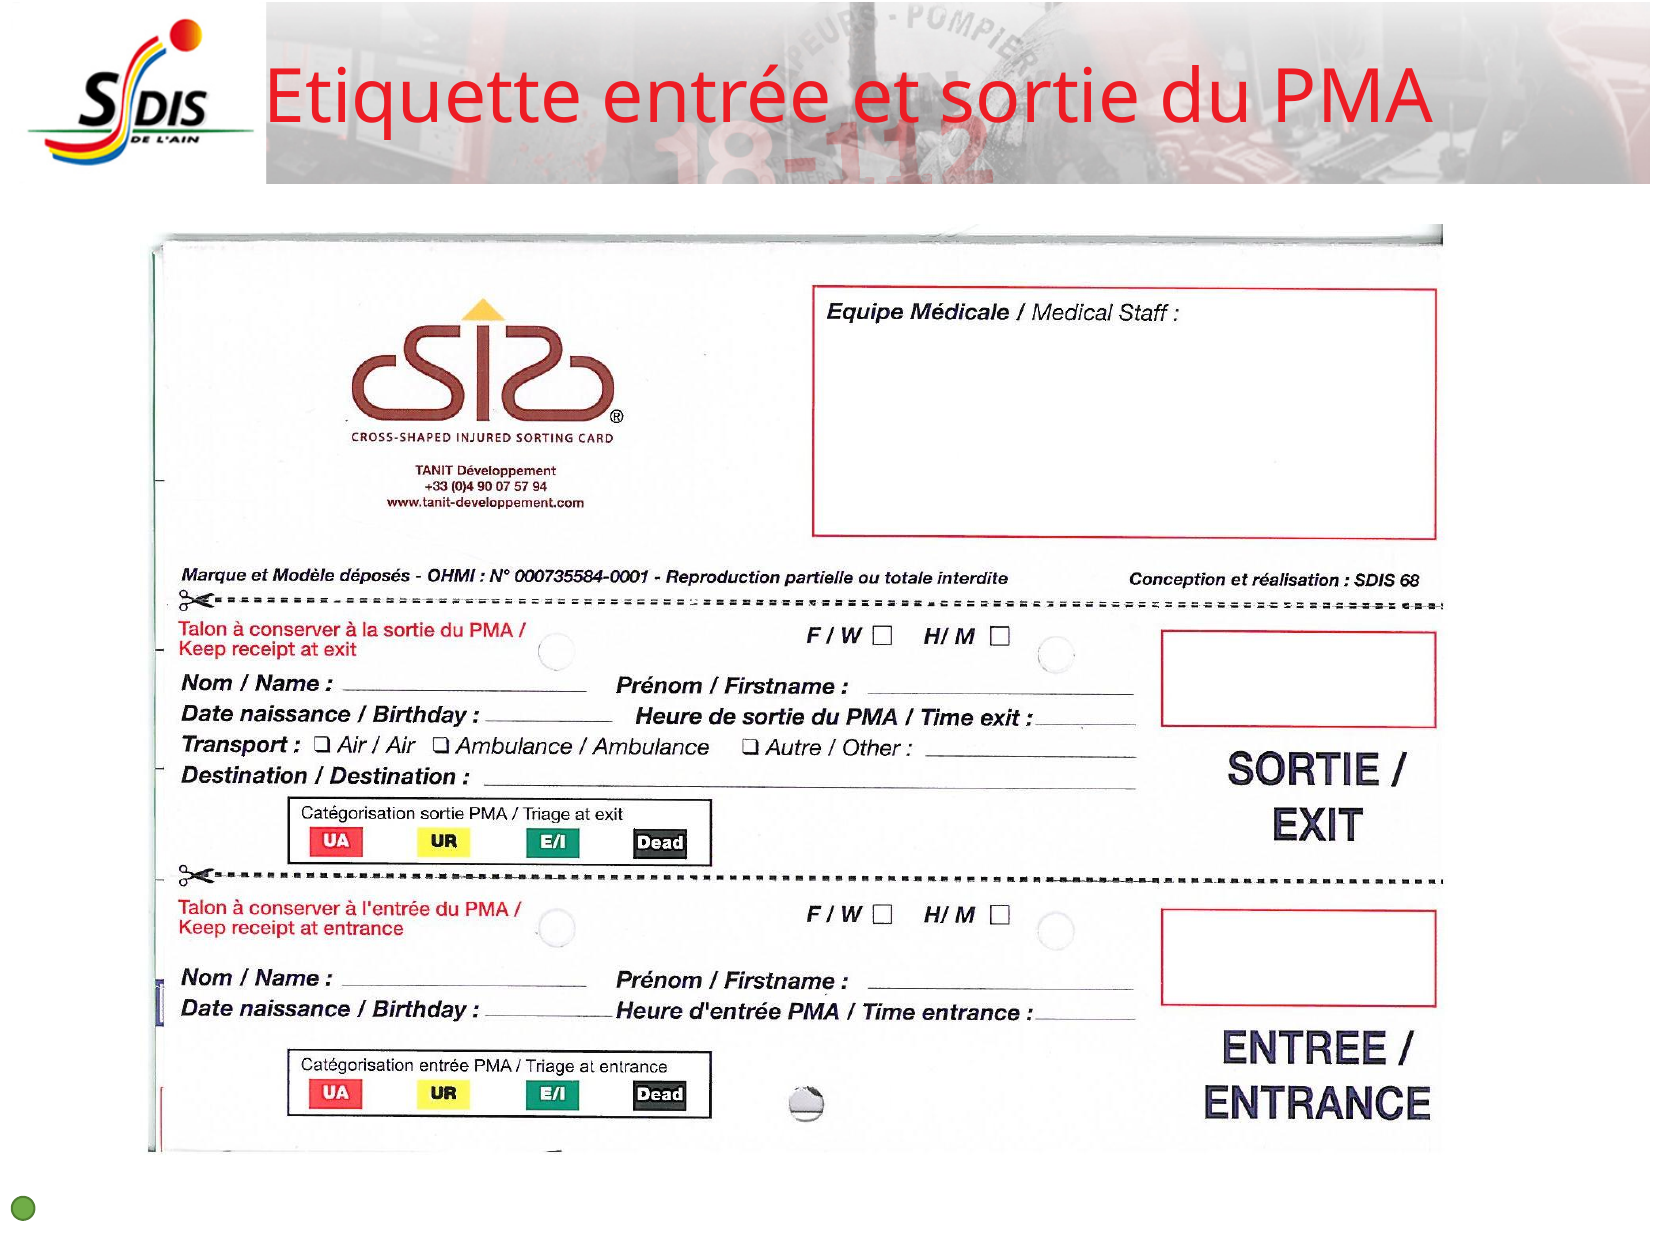

# Etiquette entrée et sortie du PMA